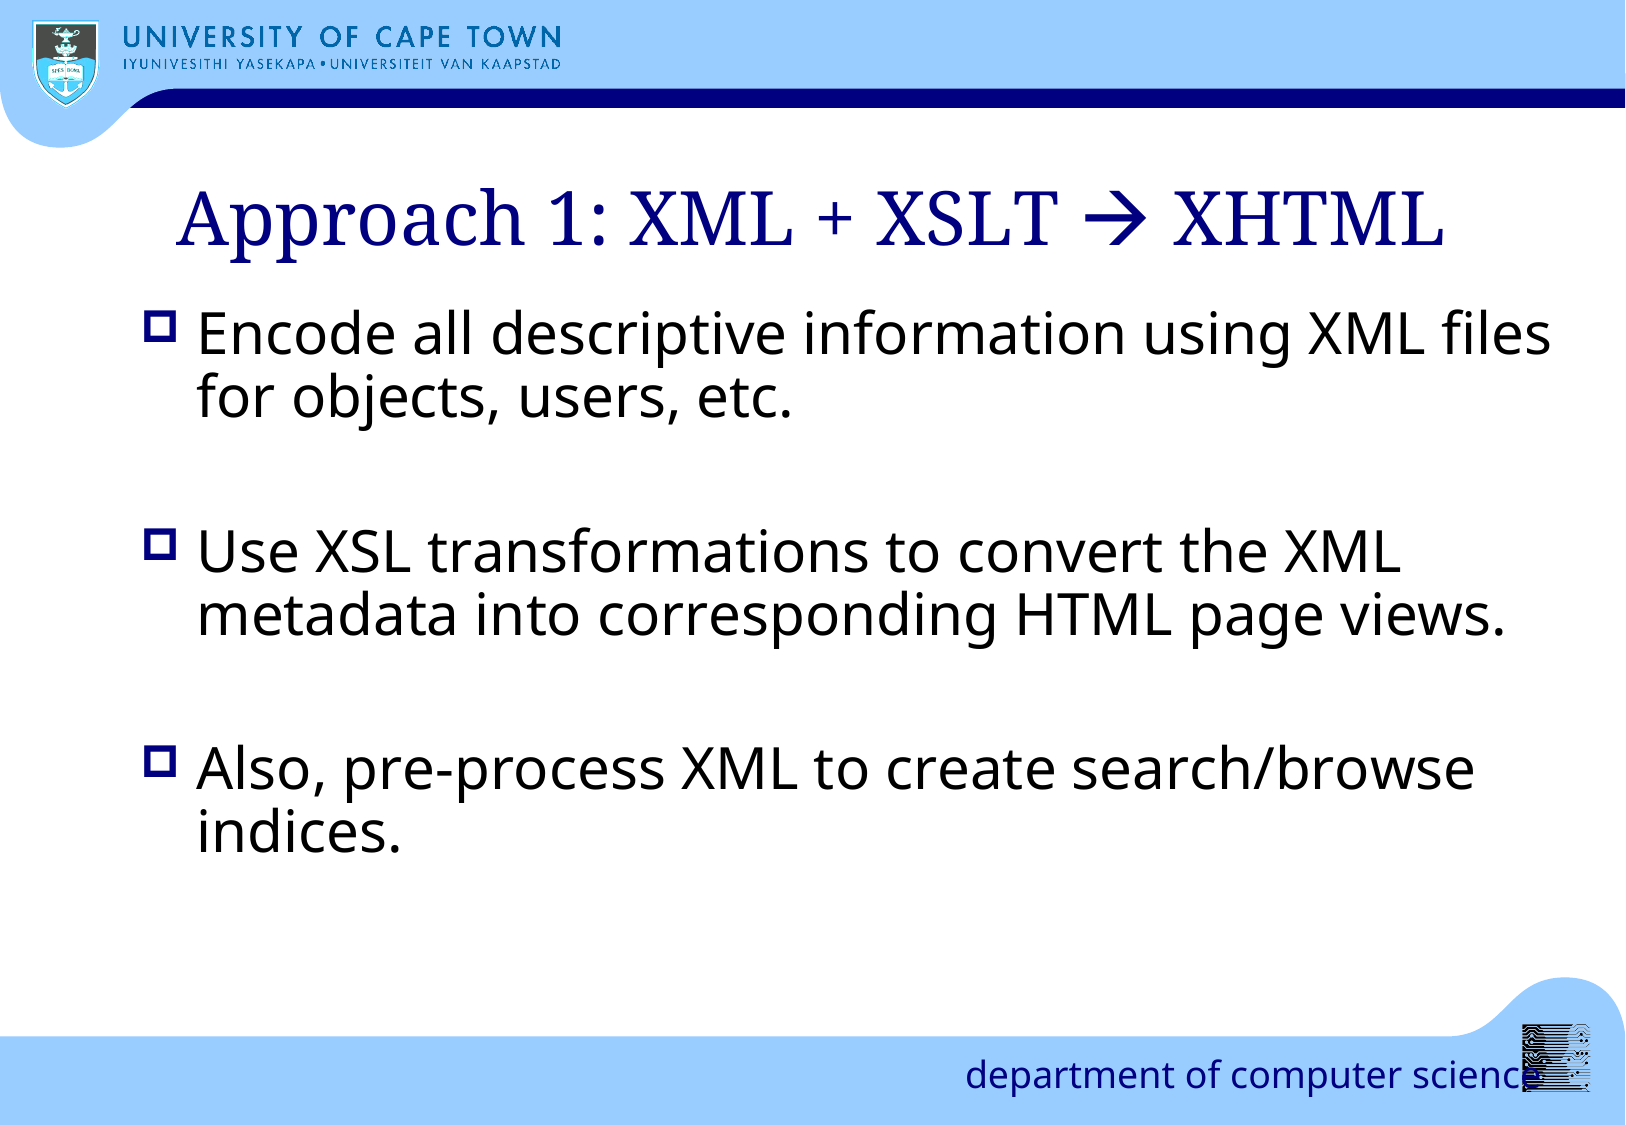

# Approach 1: XML + XSLT  XHTML
Encode all descriptive information using XML files for objects, users, etc.
Use XSL transformations to convert the XML metadata into corresponding HTML page views.
Also, pre-process XML to create search/browse indices.